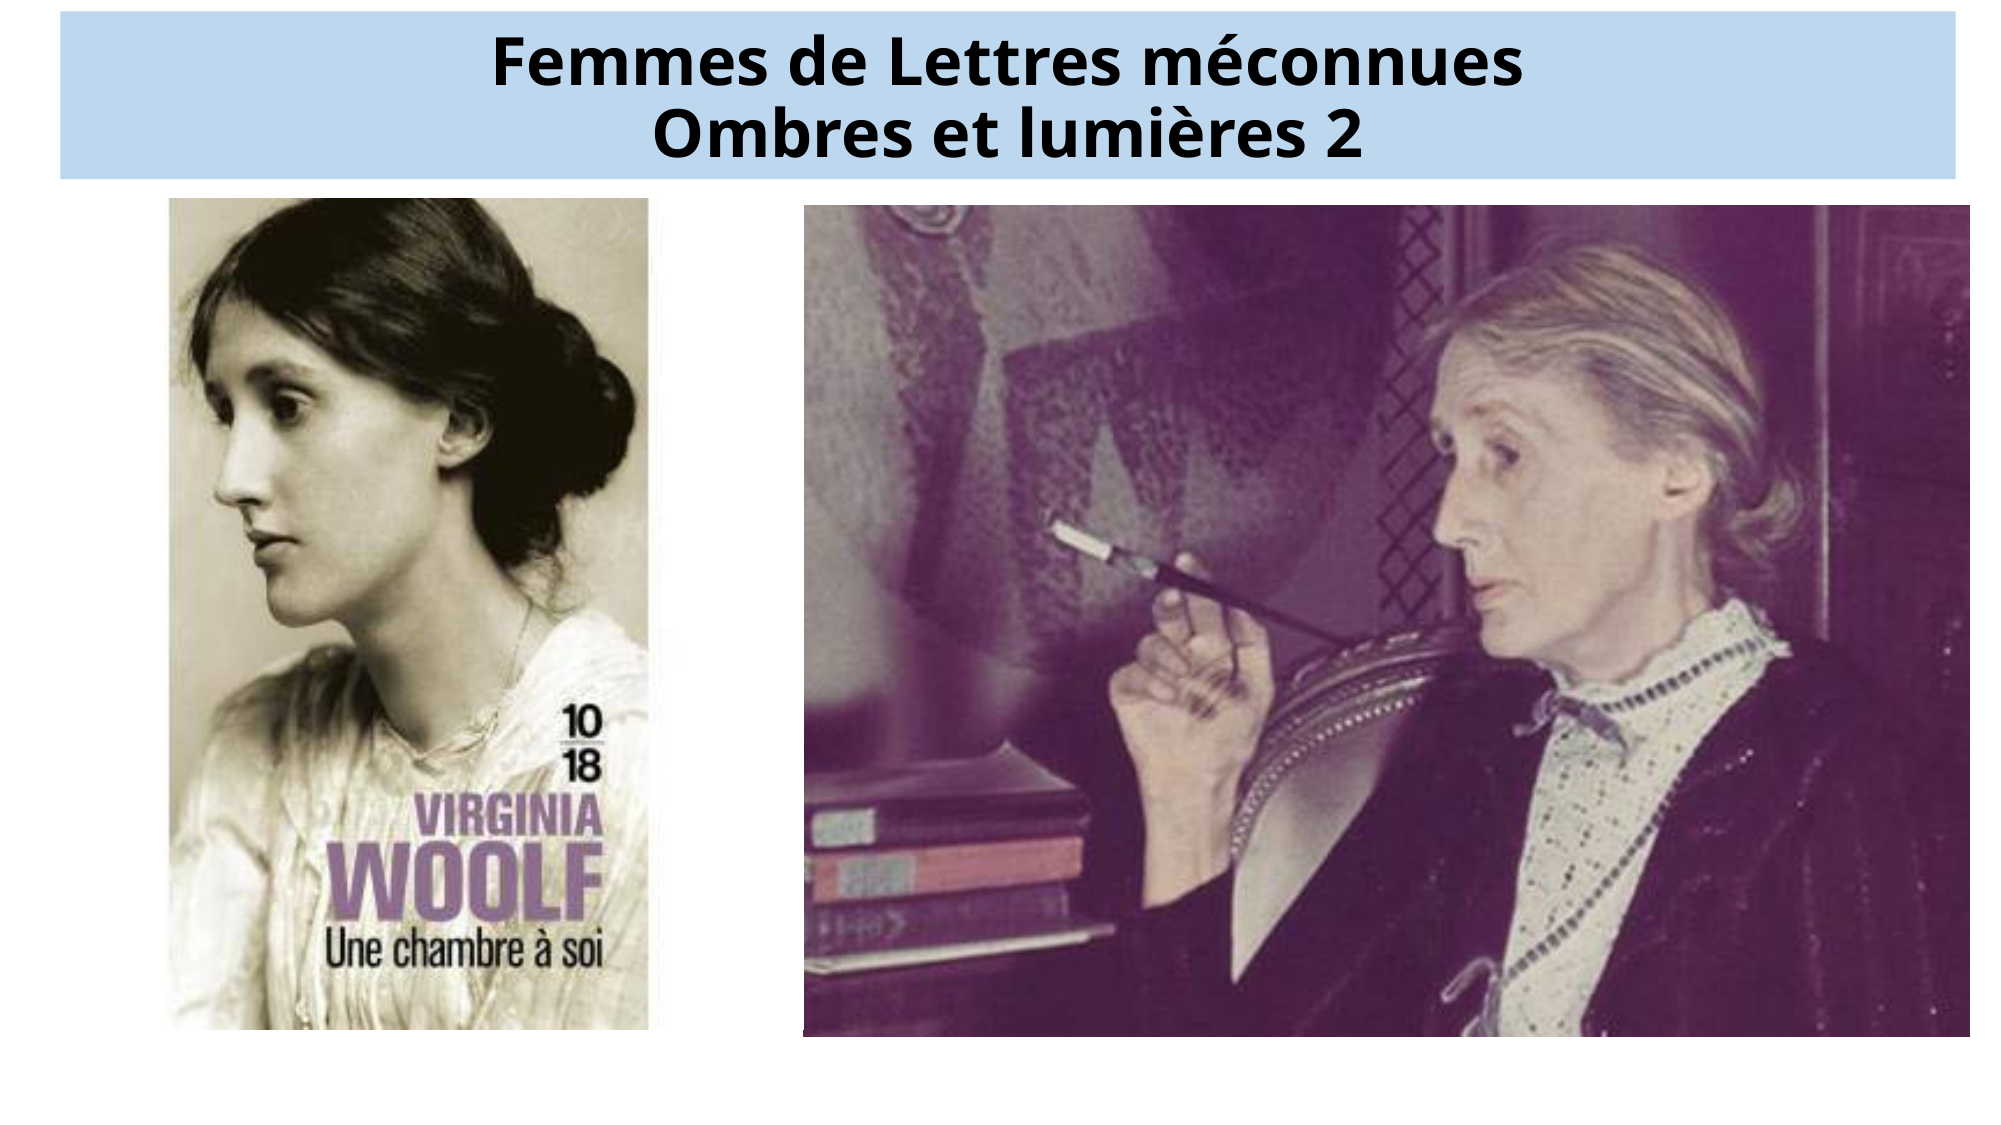

# Femmes de Lettres méconnues Ombres et lumières 2